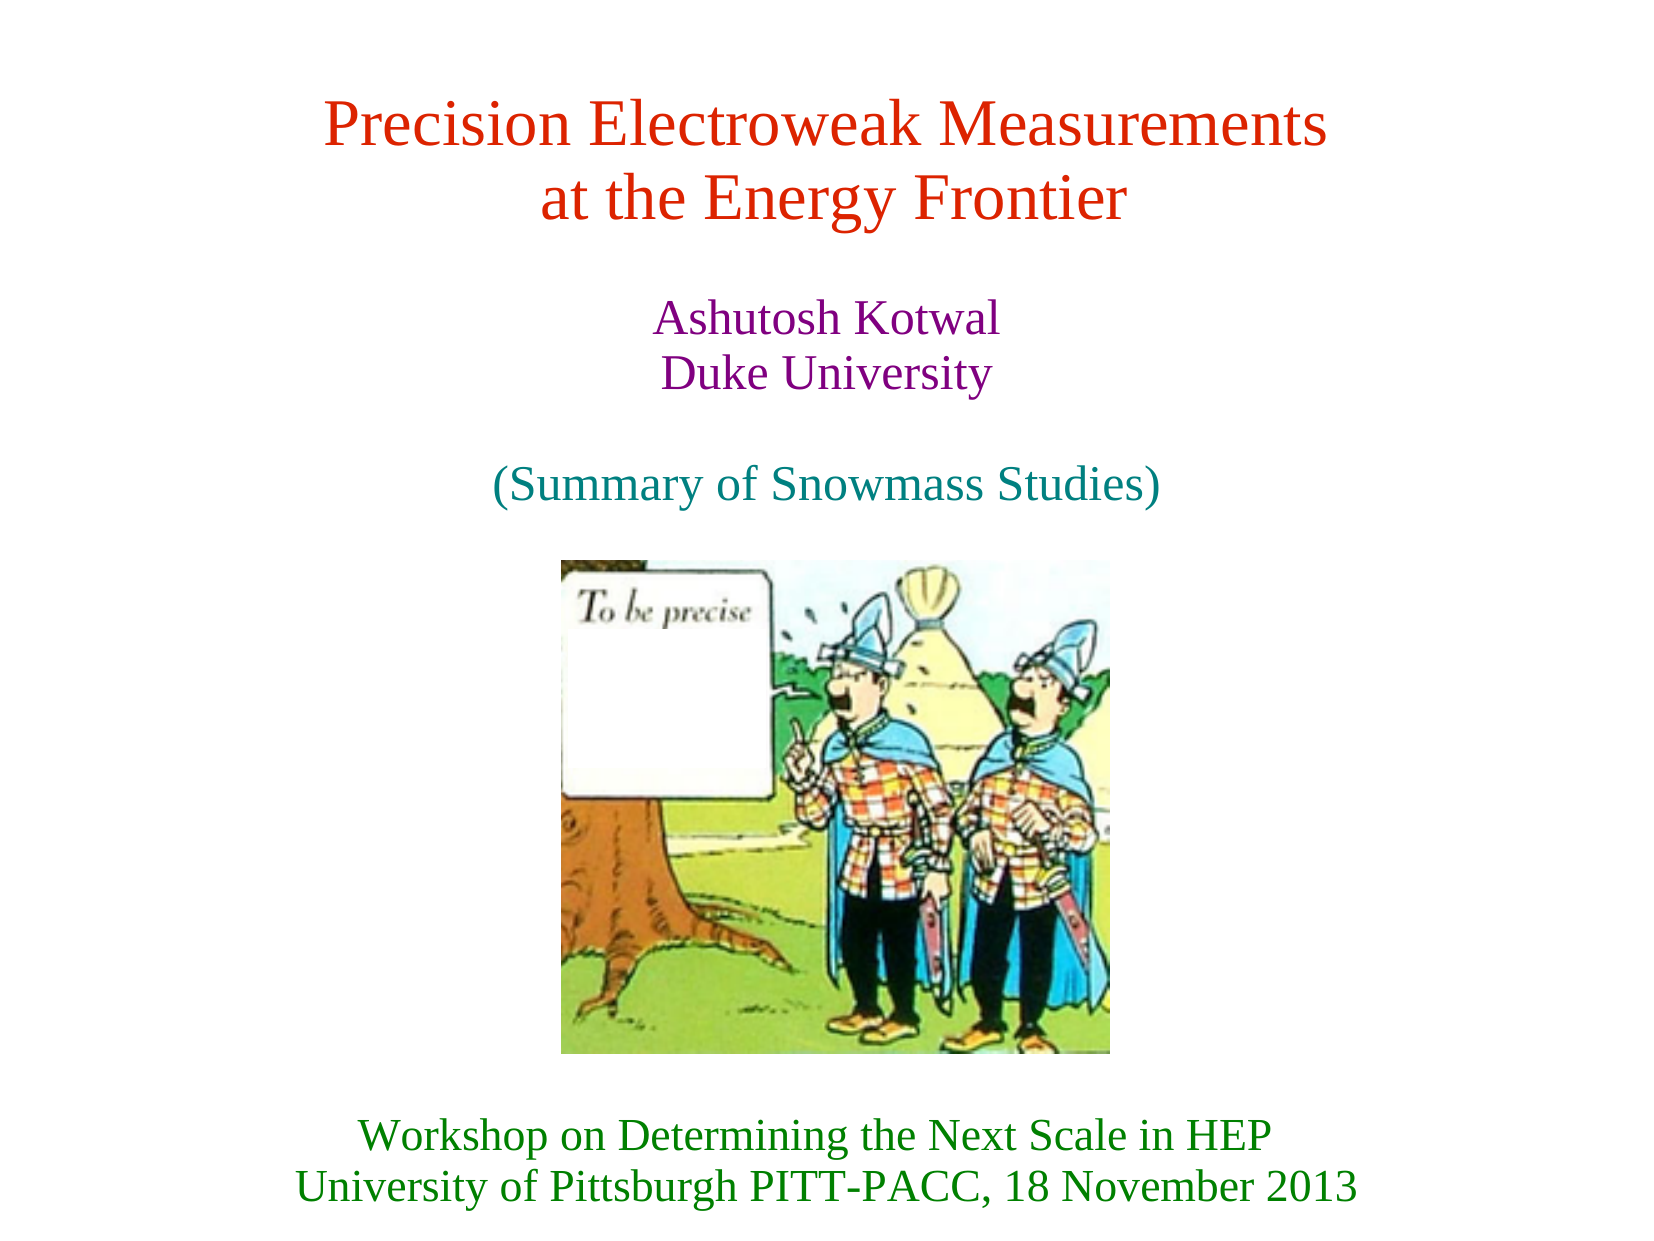

# Precision Electroweak Measurements at the Energy Frontier Ashutosh Kotwal Duke University (Summary of Snowmass Studies)
Workshop on Determining the Next Scale in HEP
University of Pittsburgh PITT-PACC, 18 November 2013